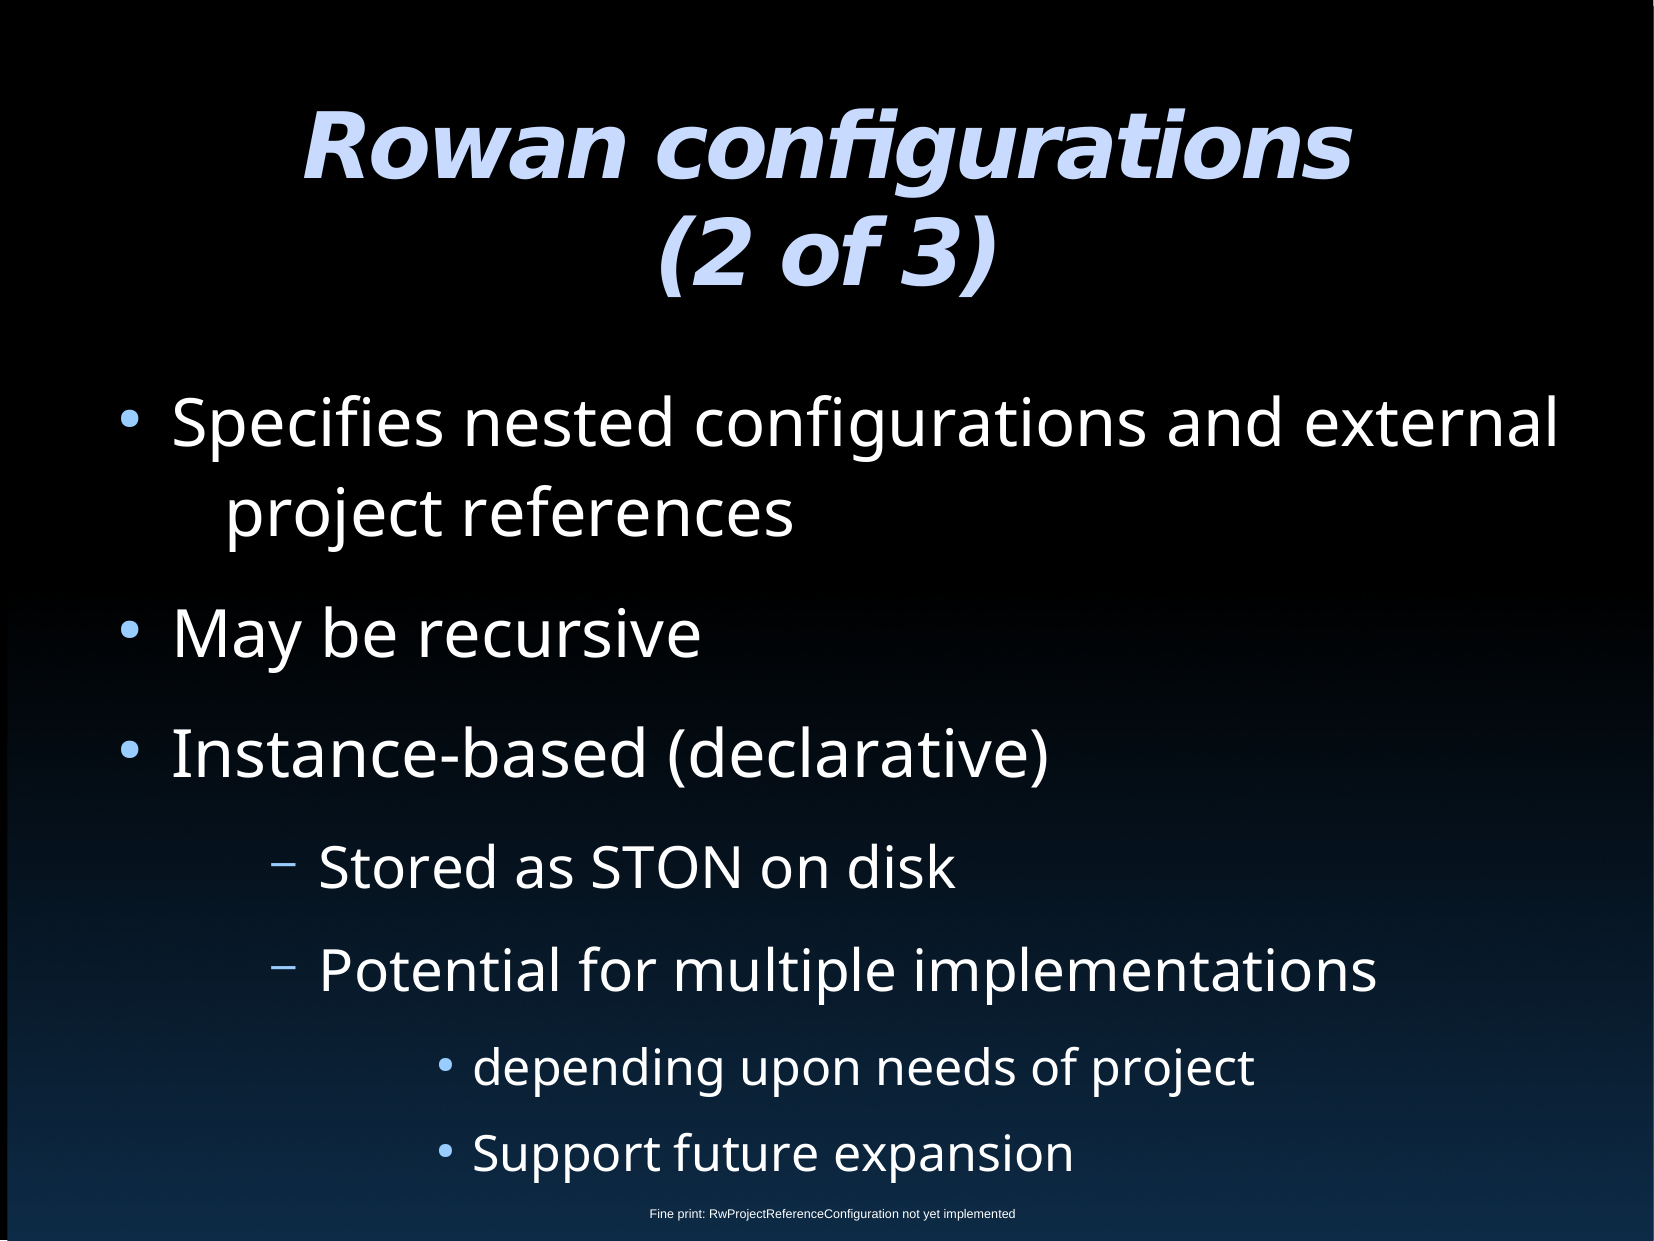

# Rowan configurations (2 of 3)
Specifies nested configurations and external project references
May be recursive
Instance-based (declarative)
Stored as STON on disk
Potential for multiple implementations
depending upon needs of project
Support future expansion
Fine print: RwProjectReferenceConfiguration not yet implemented